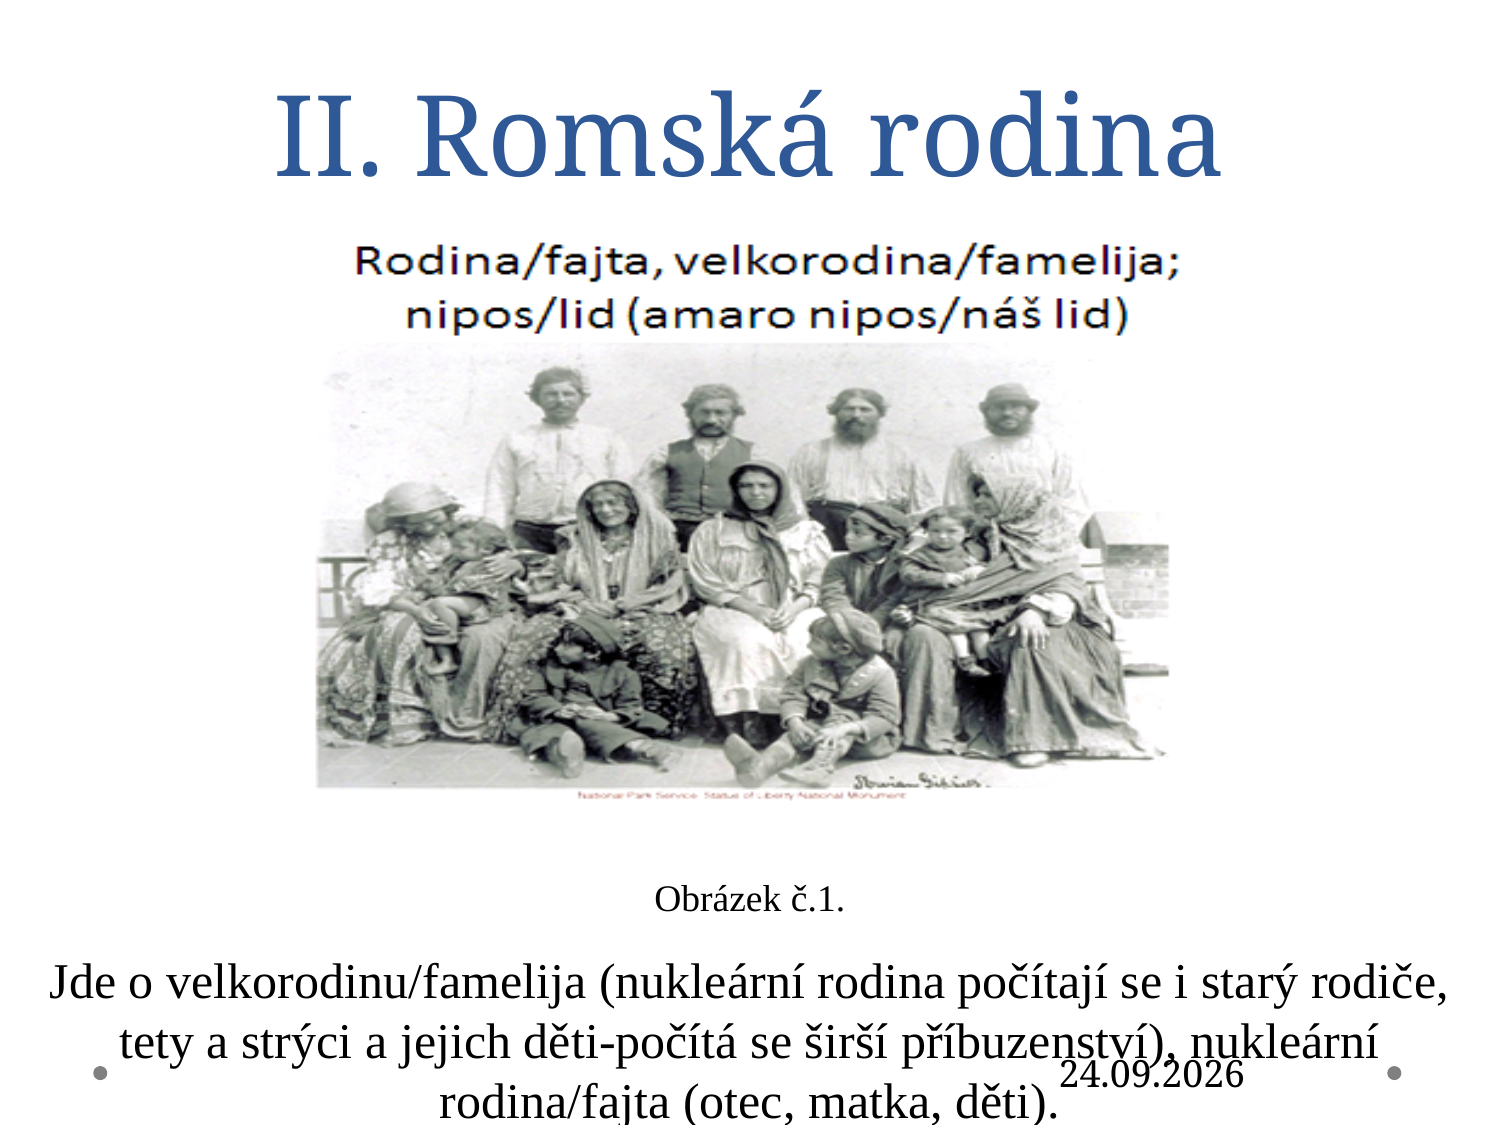

# II. Romská rodina
Obrázek č.1.
Jde o velkorodinu/famelija (nukleární rodina počítají se i starý rodiče, tety a strýci a jejich děti-počítá se širší příbuzenství), nukleární rodina/fajta (otec, matka, děti).